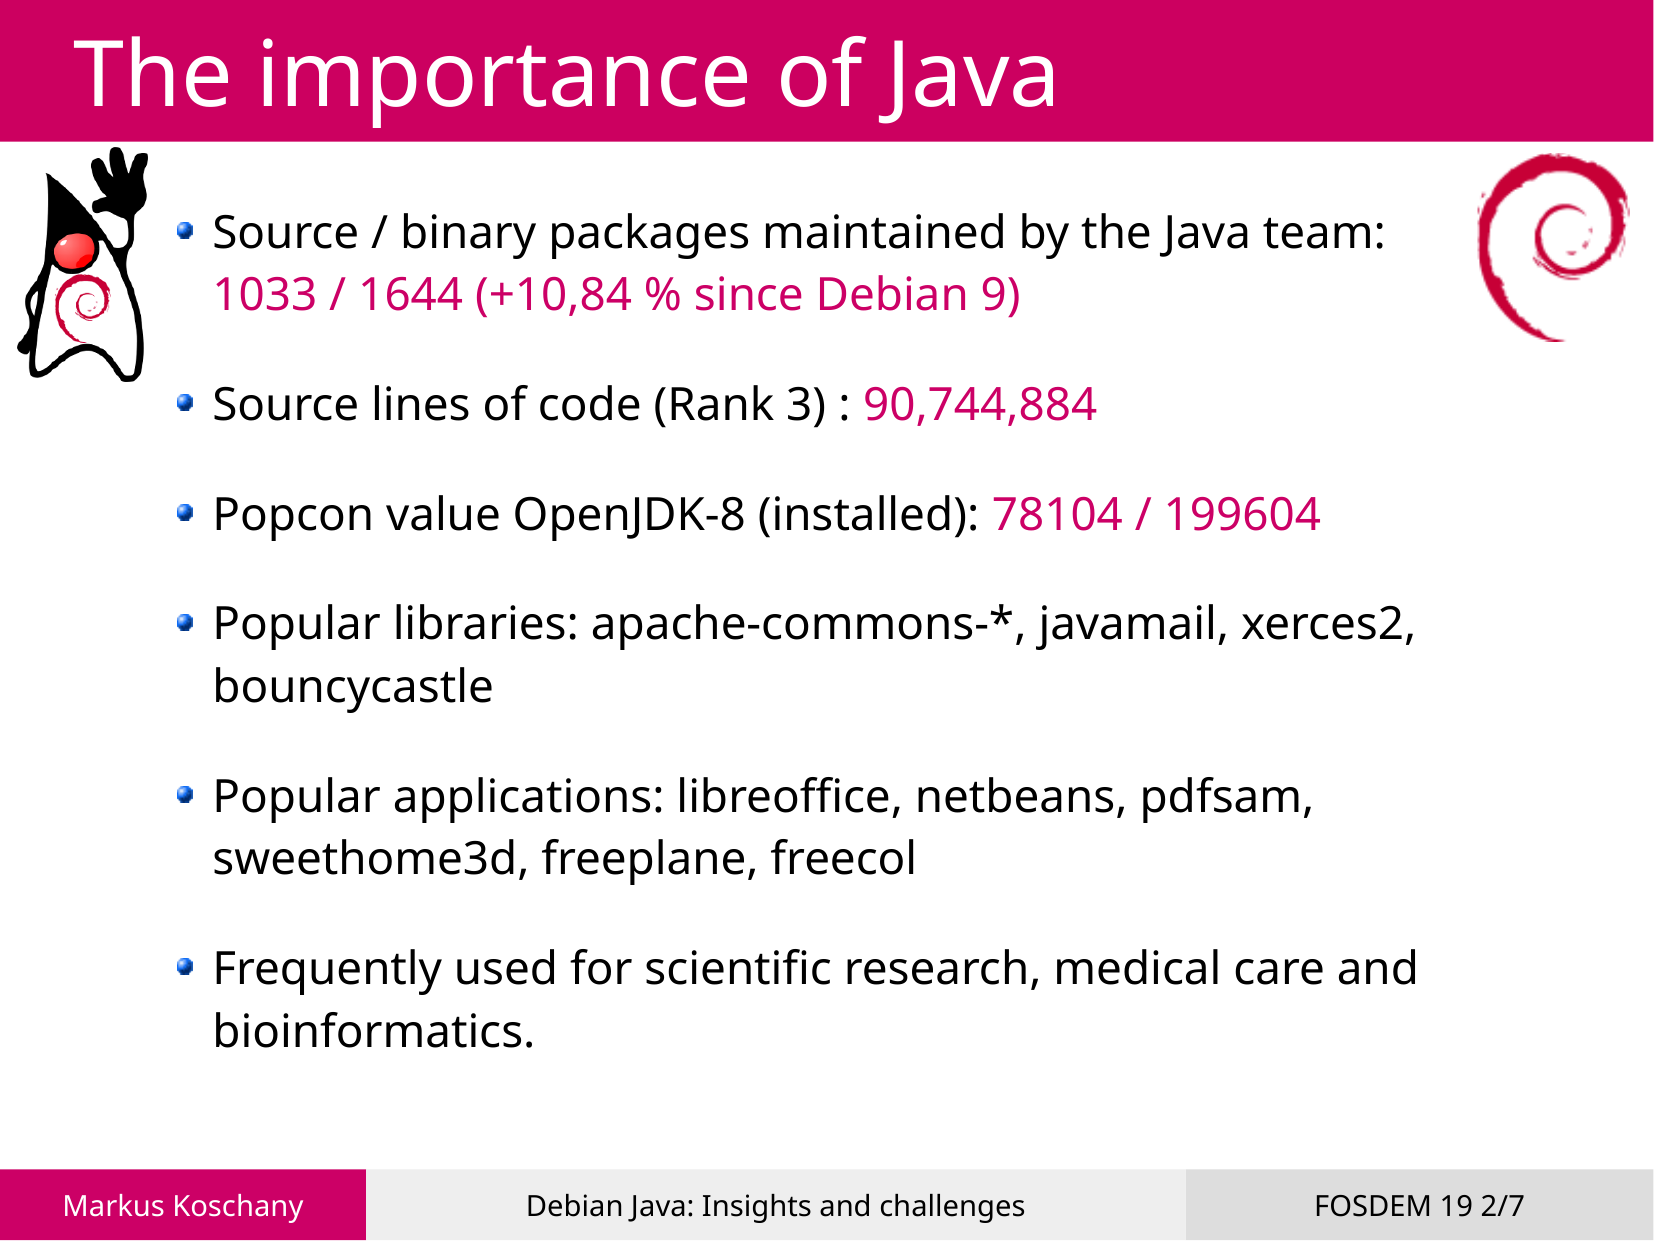

# The importance of Java
Source / binary packages maintained by the Java team:
1033 / 1644 (+10,84 % since Debian 9)
Source lines of code (Rank 3) : 90,744,884
Popcon value OpenJDK-8 (installed): 78104 / 199604
Popular libraries: apache-commons-*, javamail, xerces2, bouncycastle
Popular applications: libreoffice, netbeans, pdfsam, sweethome3d, freeplane, freecol
Frequently used for scientific research, medical care and bioinformatics.
07.08.17
2